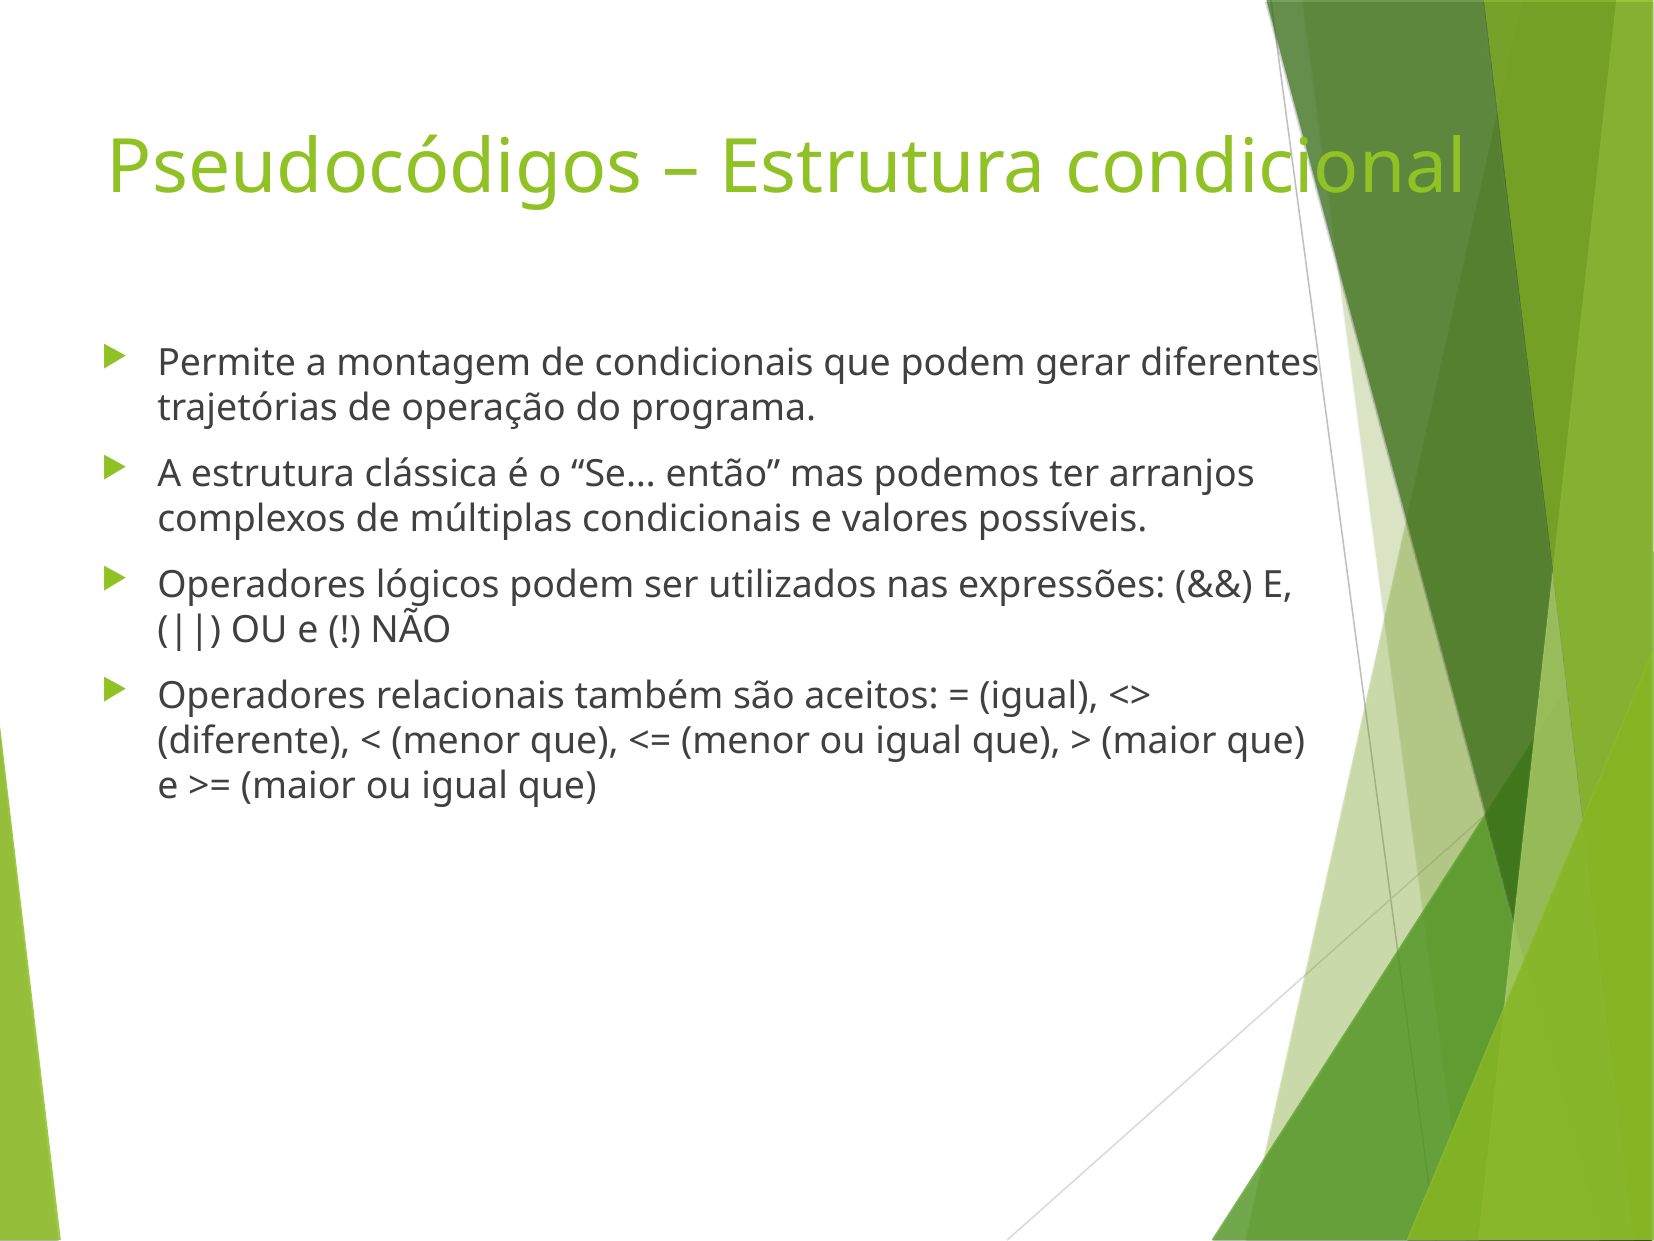

# Pseudocódigos – Estrutura condicional
Permite a montagem de condicionais que podem gerar diferentes trajetórias de operação do programa.
A estrutura clássica é o “Se… então” mas podemos ter arranjos complexos de múltiplas condicionais e valores possíveis.
Operadores lógicos podem ser utilizados nas expressões: (&&) E, (||) OU e (!) NÃO
Operadores relacionais também são aceitos: = (igual), <> (diferente), < (menor que), <= (menor ou igual que), > (maior que) e >= (maior ou igual que)